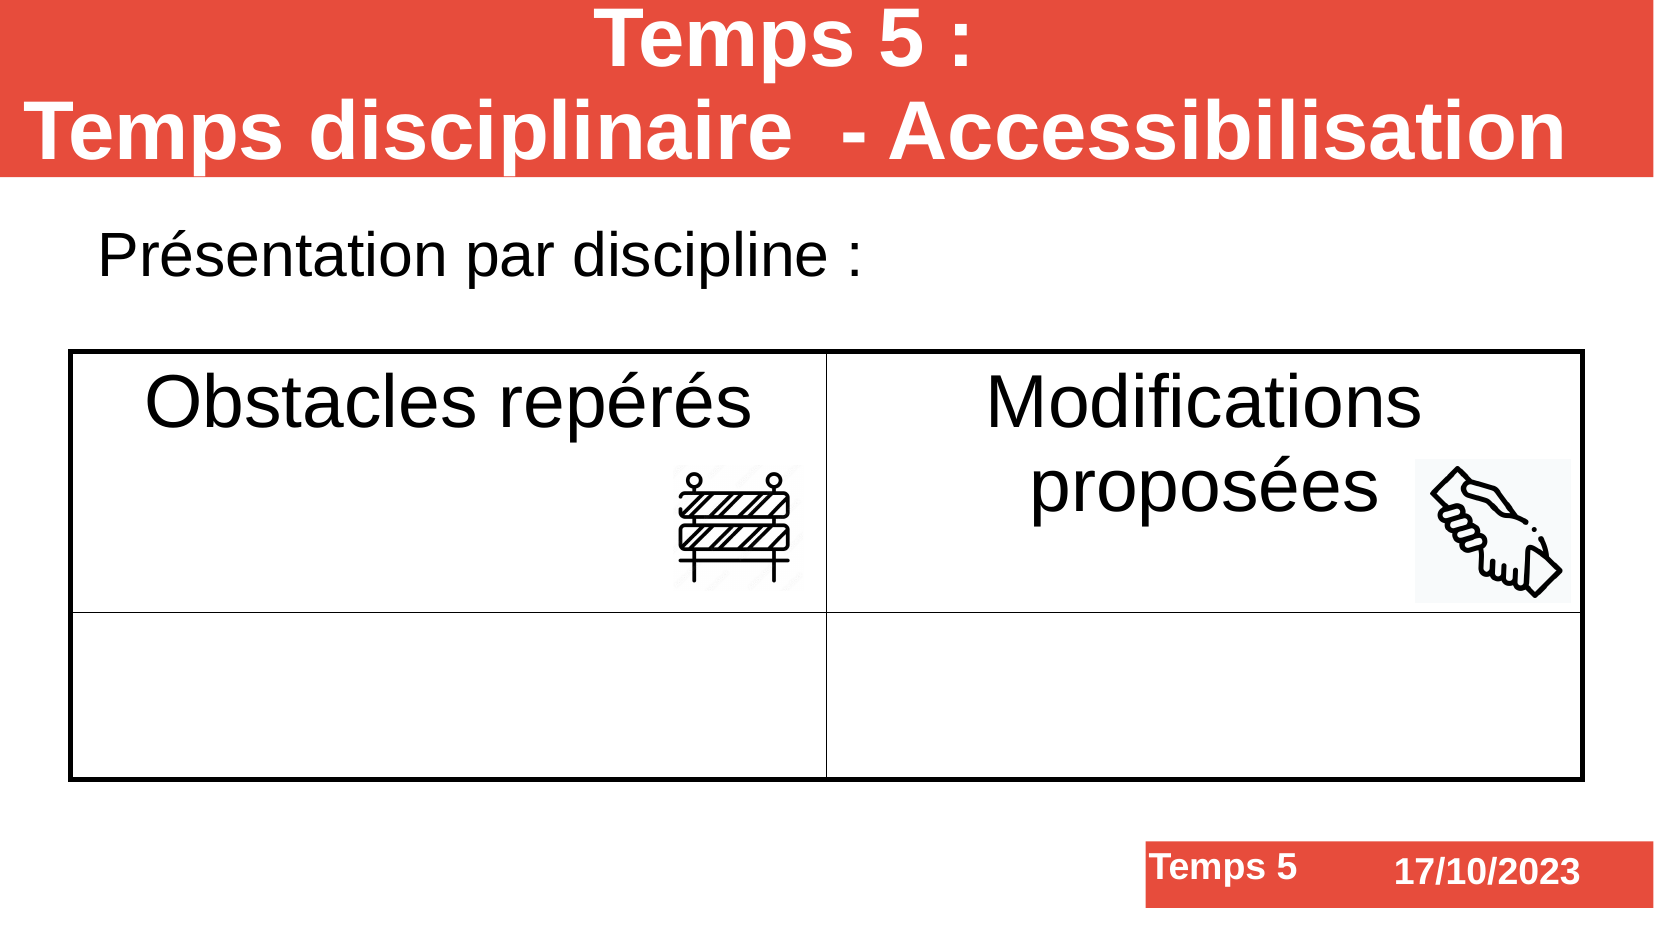

# Temps 5 : Temps disciplinaire - Accessibilisation
Présentation par discipline :
| | |
| --- | --- |
| | |
| Obstacles repérés | Modifications proposées |
| --- | --- |
| | |
Temps 5